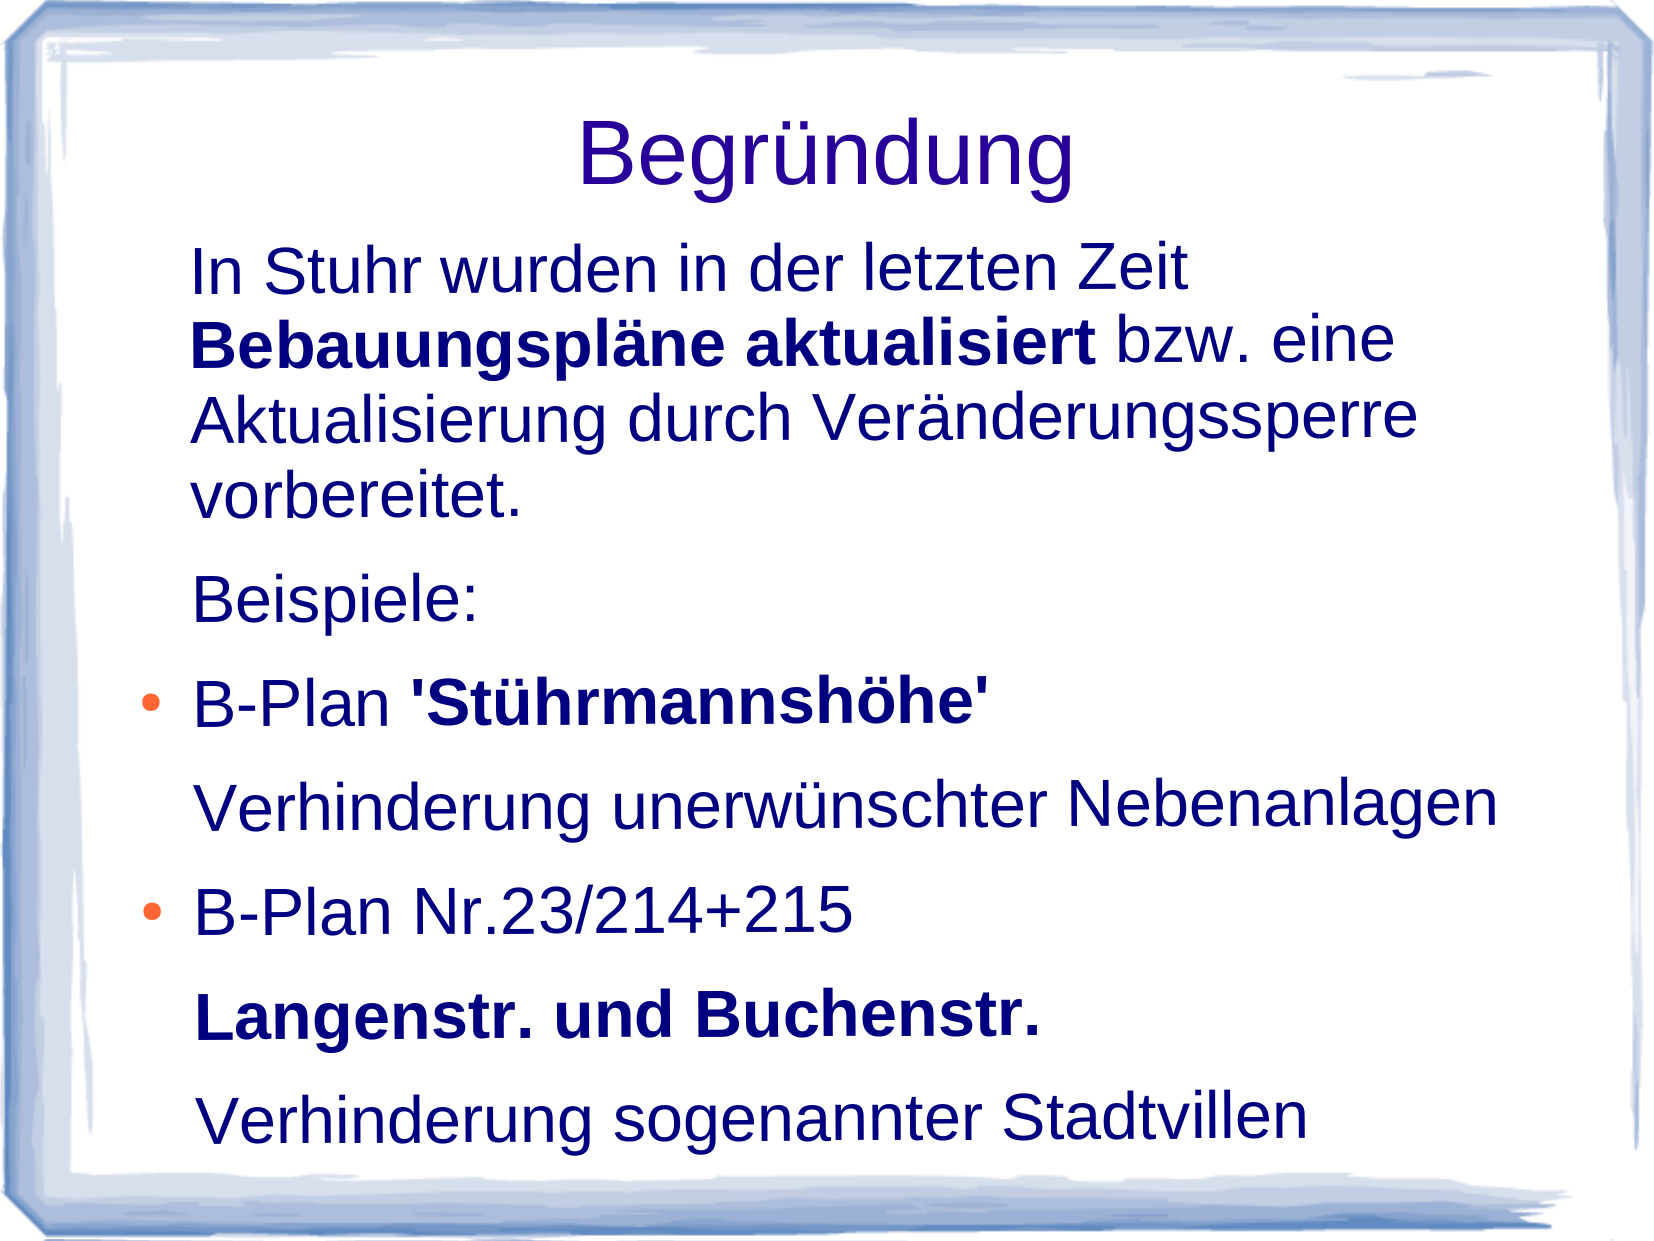

# Begründung
In Stuhr wurden in der letzten Zeit Bebauungspläne aktualisiert bzw. eine Aktualisierung durch Veränderungssperre vorbereitet.
Beispiele:
B-Plan 'Stührmannshöhe'
Verhinderung unerwünschter Nebenanlagen
B-Plan Nr.23/214+215
Langenstr. und Buchenstr.
Verhinderung sogenannter Stadtvillen